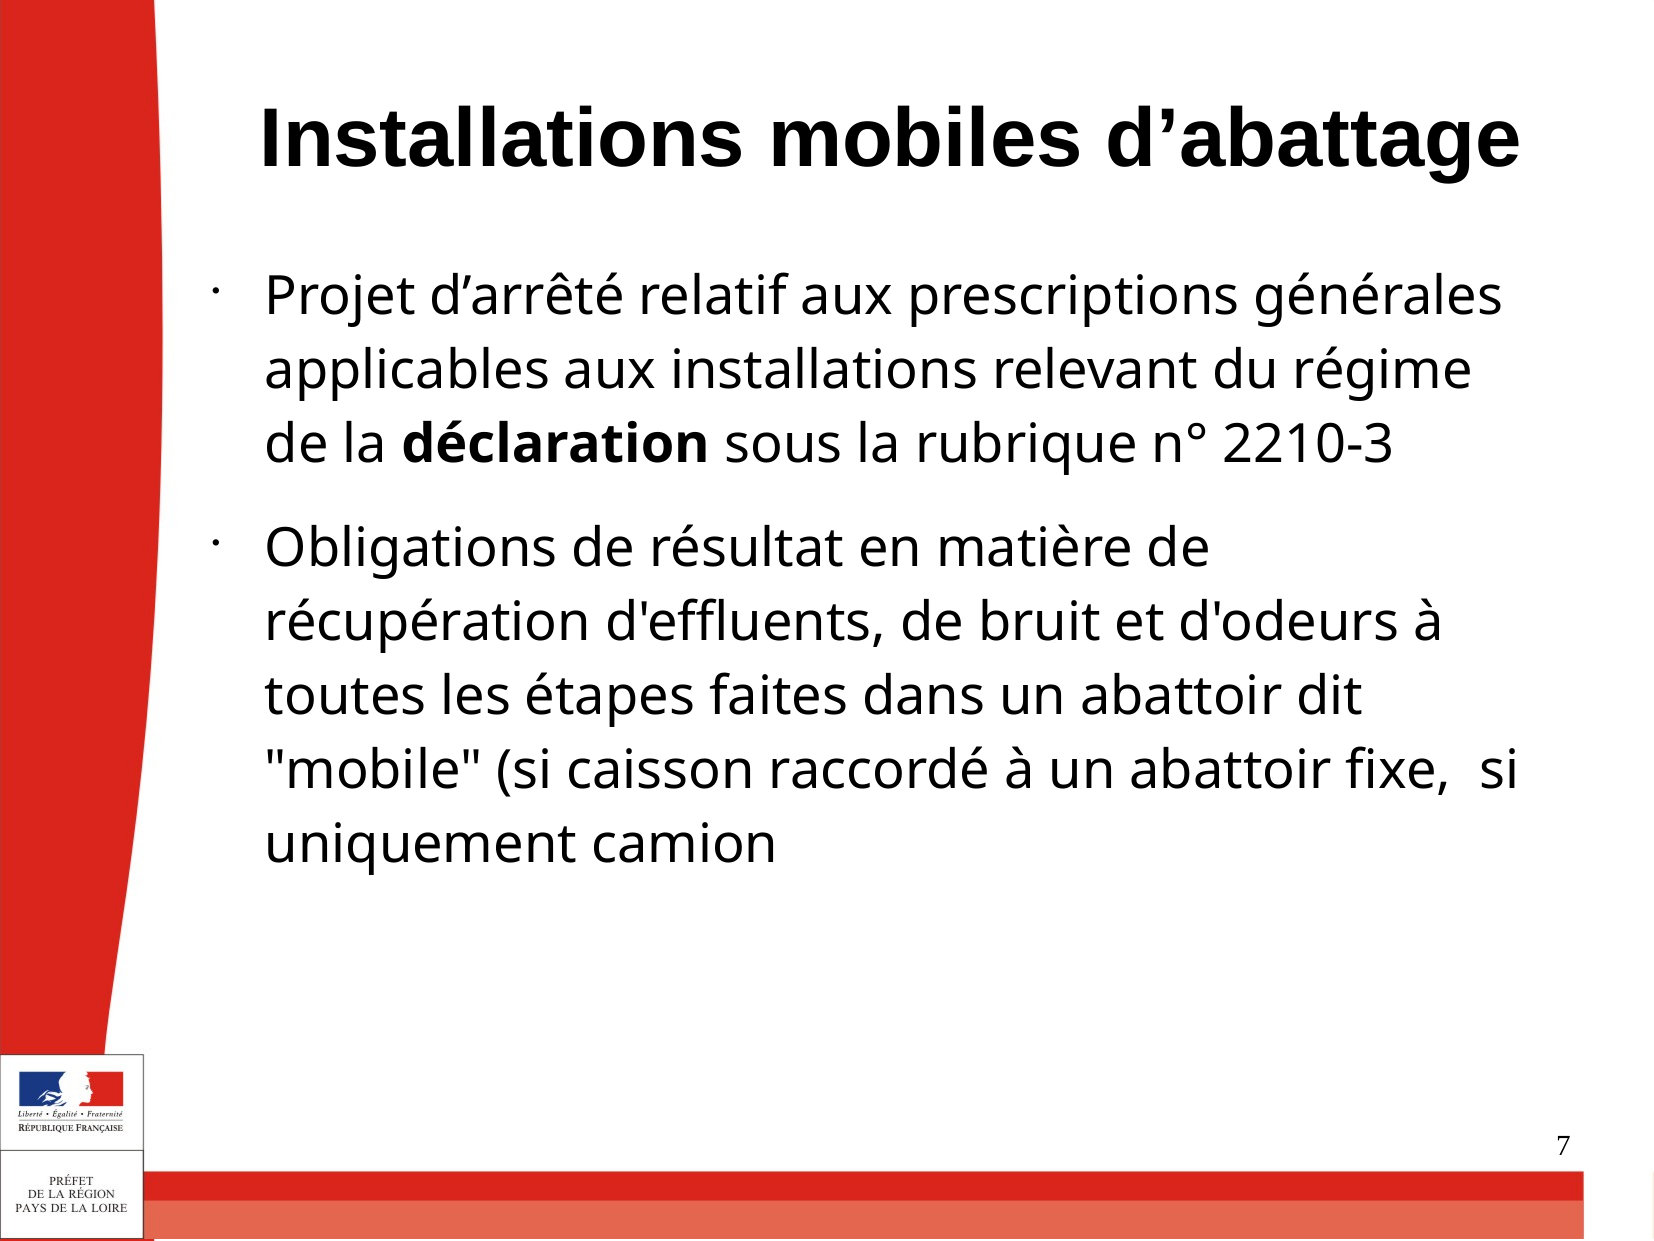

Installations mobiles d’abattage
# Projet d’arrêté relatif aux prescriptions générales applicables aux installations relevant du régime de la déclaration sous la rubrique n° 2210-3
Obligations de résultat en matière de récupération d'effluents, de bruit et d'odeurs à toutes les étapes faites dans un abattoir dit "mobile" (si caisson raccordé à un abattoir fixe, si uniquement camion
7